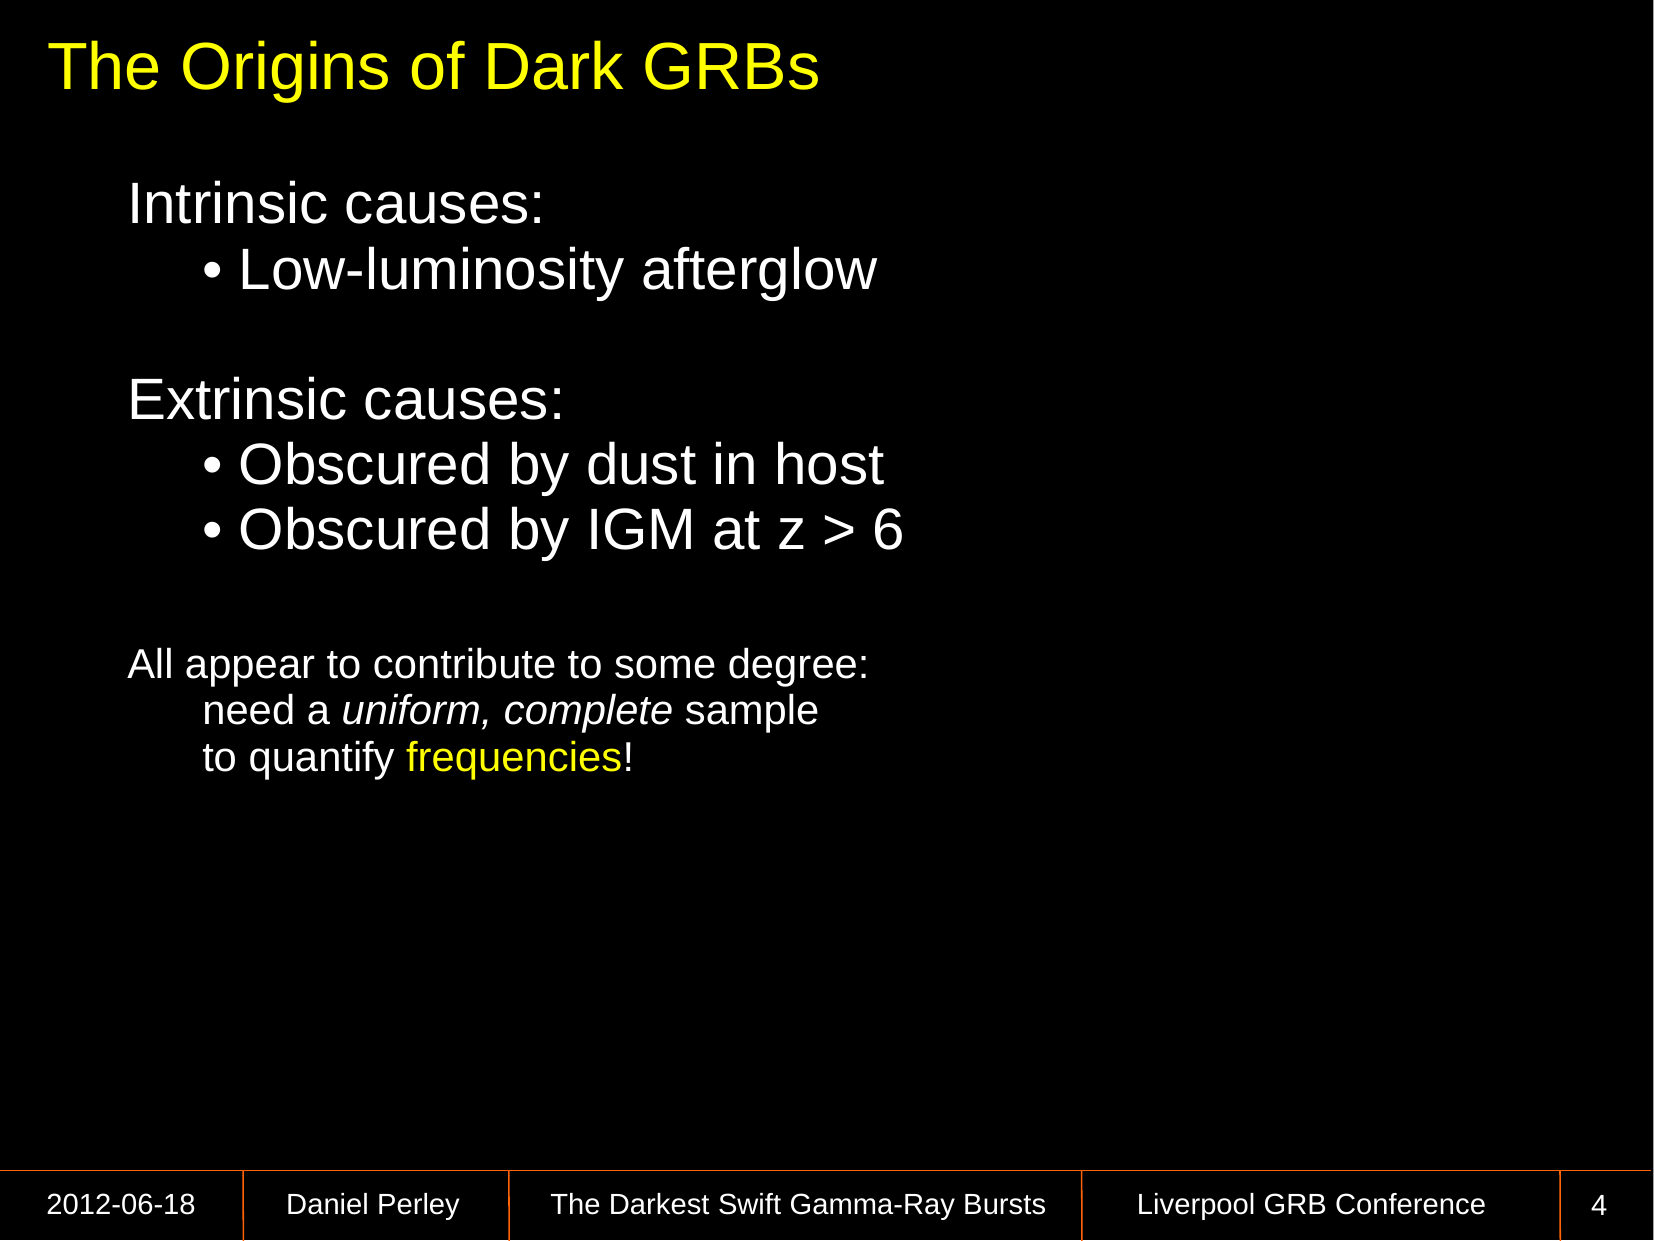

# The Origins of Dark GRBs
Intrinsic causes:
	• Low-luminosity afterglow
Extrinsic causes:
	• Obscured by dust in host
	• Obscured by IGM at z > 6
All appear to contribute to some degree:
	need a uniform, complete sample
	to quantify frequencies!
4